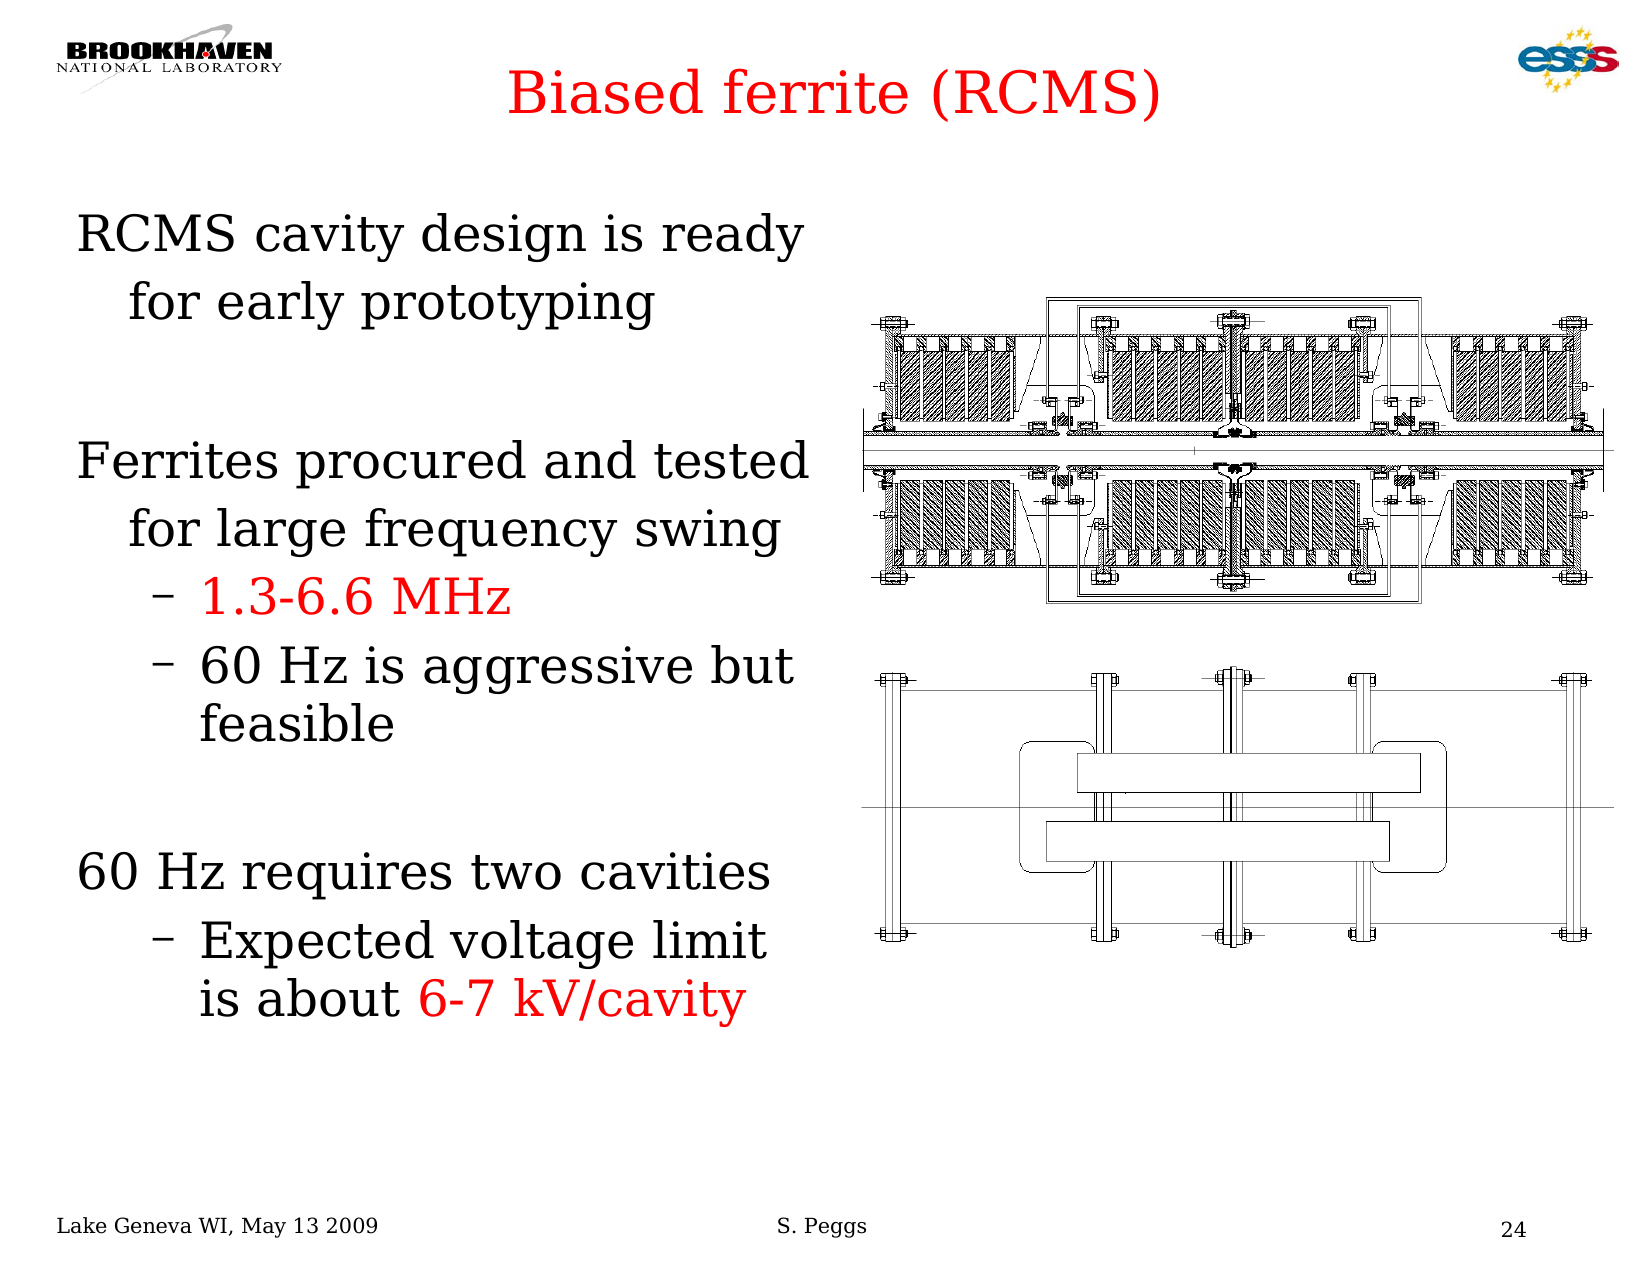

Biased ferrite (RCMS)
# RCMS cavity design is ready for early prototyping
Ferrites procured and tested for large frequency swing
1.3-6.6 MHz
60 Hz is aggressive but feasible
60 Hz requires two cavities
Expected voltage limit is about 6-7 kV/cavity